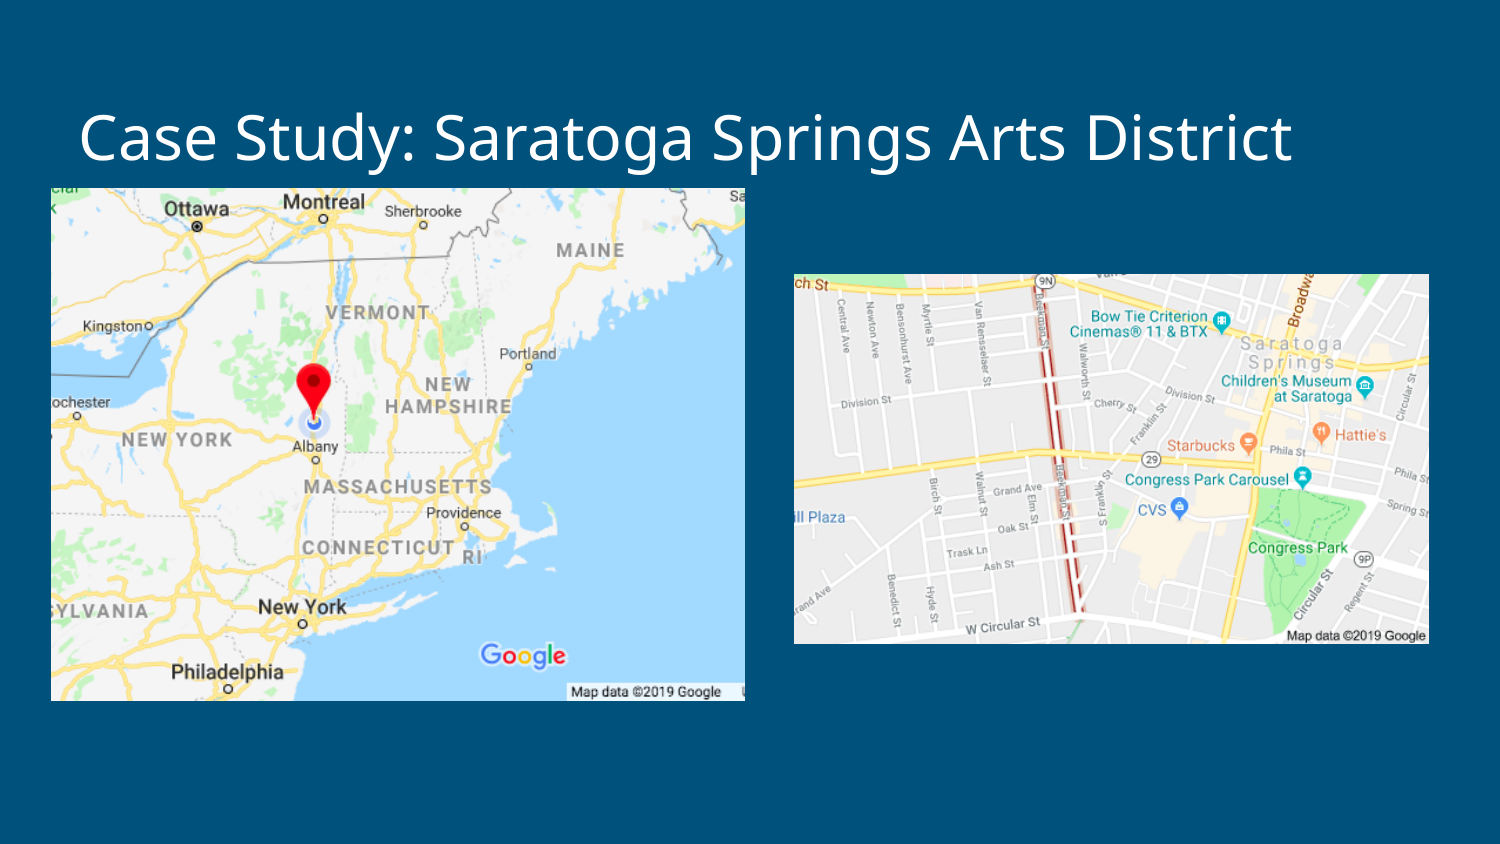

# Case Study: Saratoga Springs Arts District